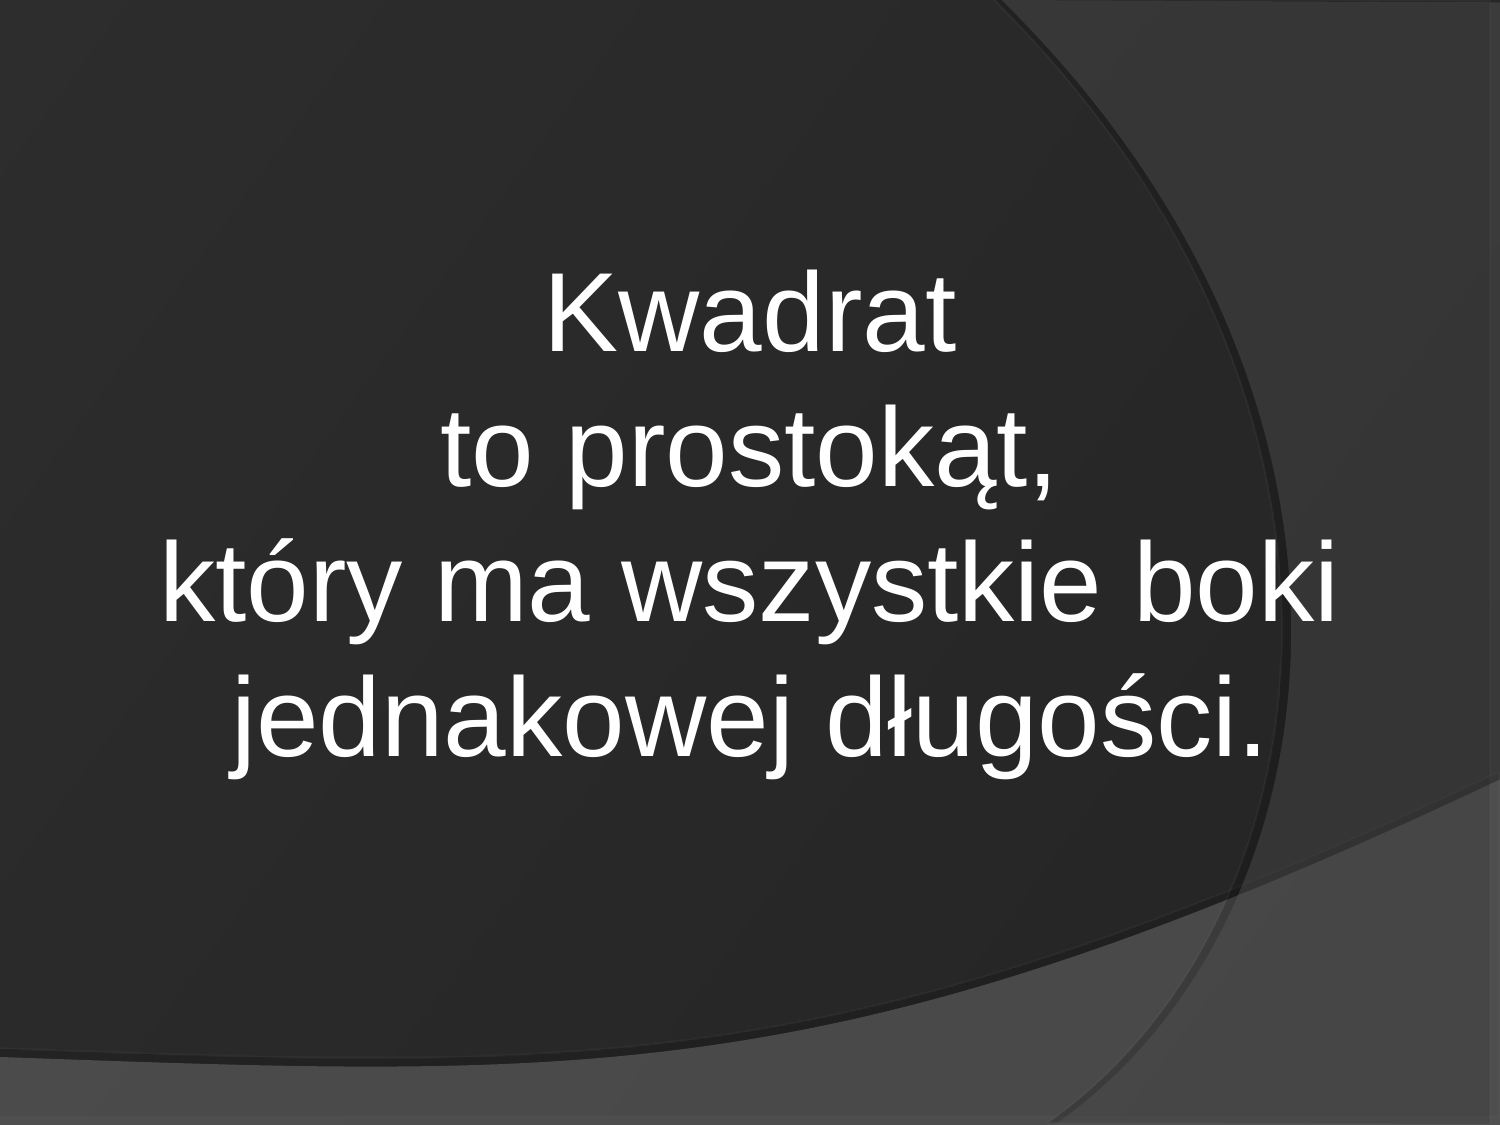

Kwadrat
to prostokąt,
który ma wszystkie boki jednakowej długości.